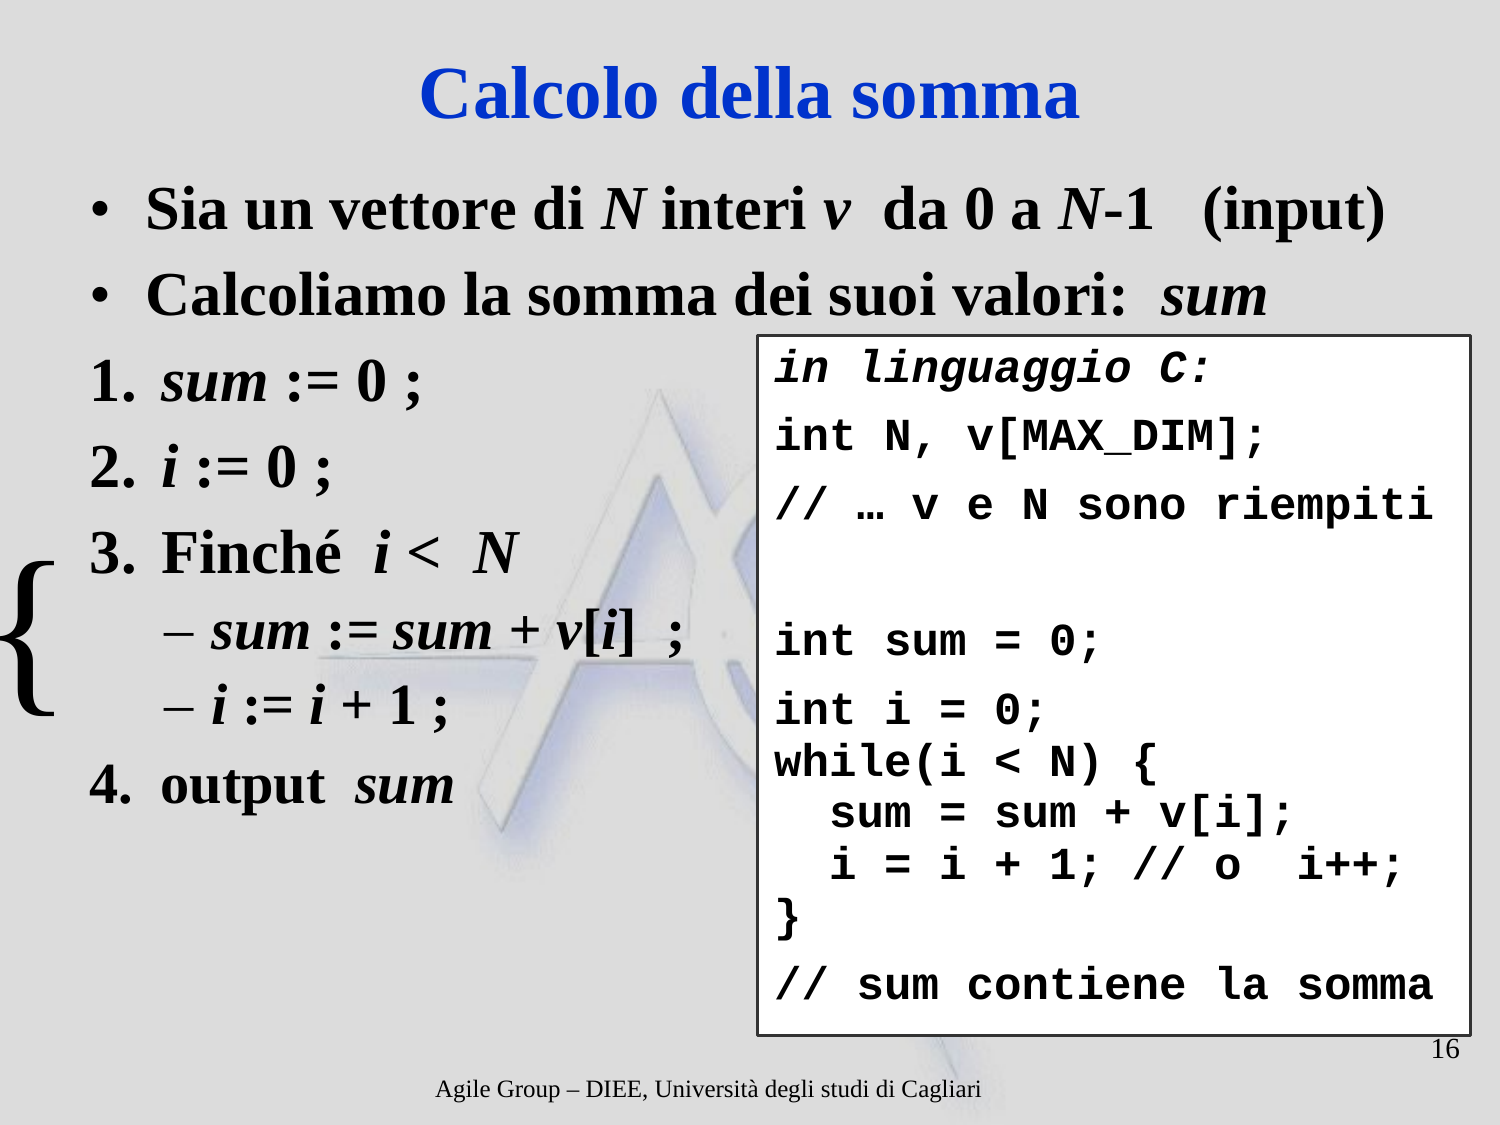

# Calcolo della somma
Sia un vettore di N interi v da 0 a N-1 (input)
Calcoliamo la somma dei suoi valori: sum
 sum := 0 ;
 i := 0 ;
 Finché i < N
sum := sum + v[i] ;
i := i + 1 ;
 output sum
in linguaggio C:
int N, v[MAX_DIM];
// … v e N sono riempiti
int sum = 0;
int i = 0;
while(i < N) {
 sum = sum + v[i];
 i = i + 1; // o i++;
}
// sum contiene la somma
 {
16